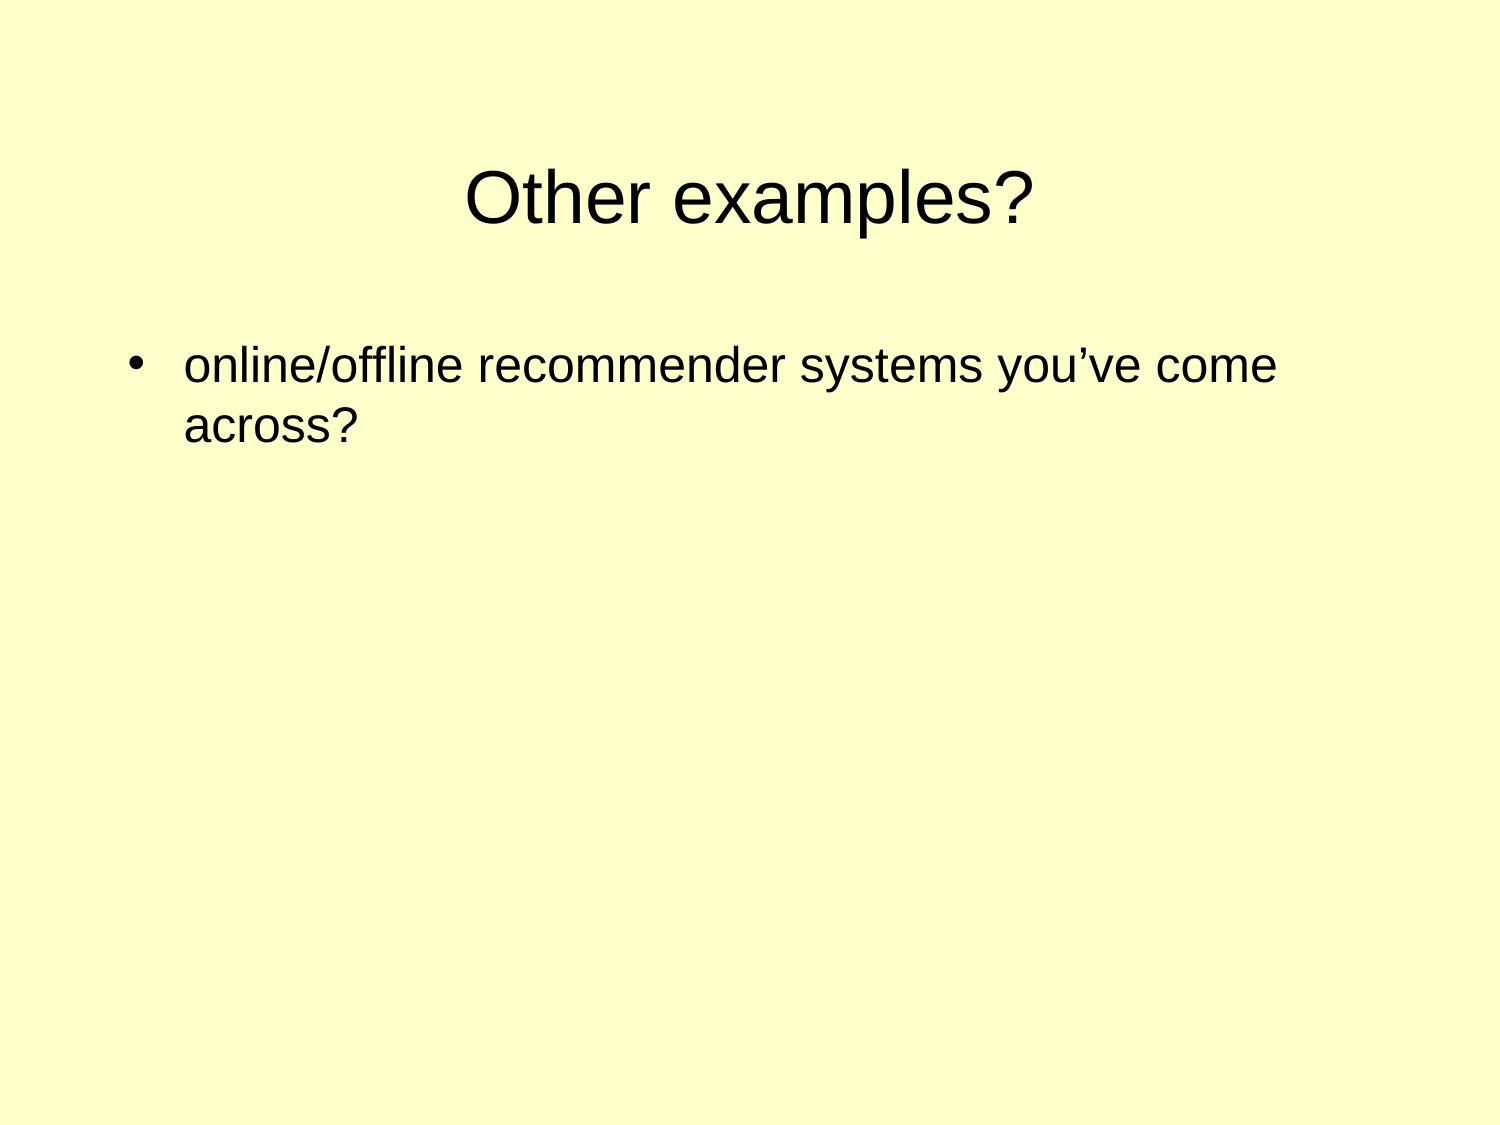

# Other examples?
online/offline recommender systems you’ve come across?